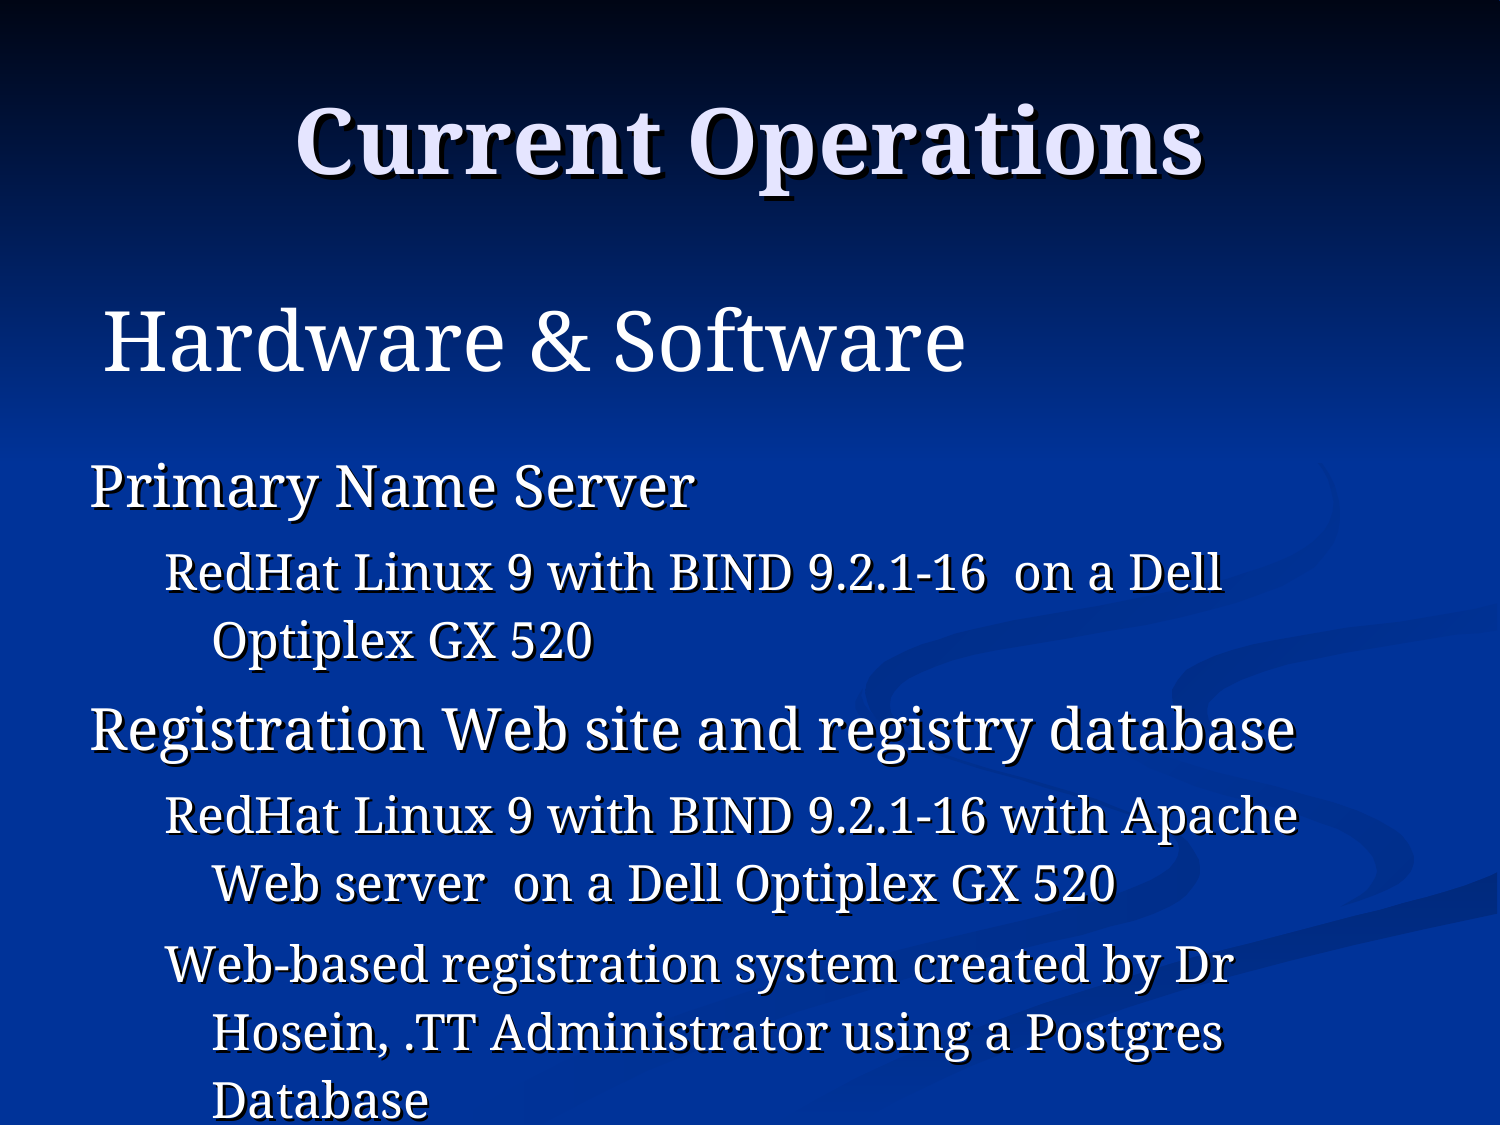

# Current Operations
Hardware & Software
Primary Name Server
RedHat Linux 9 with BIND 9.2.1-16 on a Dell Optiplex GX 520
Registration Web site and registry database
RedHat Linux 9 with BIND 9.2.1-16 with Apache Web server on a Dell Optiplex GX 520
Web-based registration system created by Dr Hosein, .TT Administrator using a Postgres Database